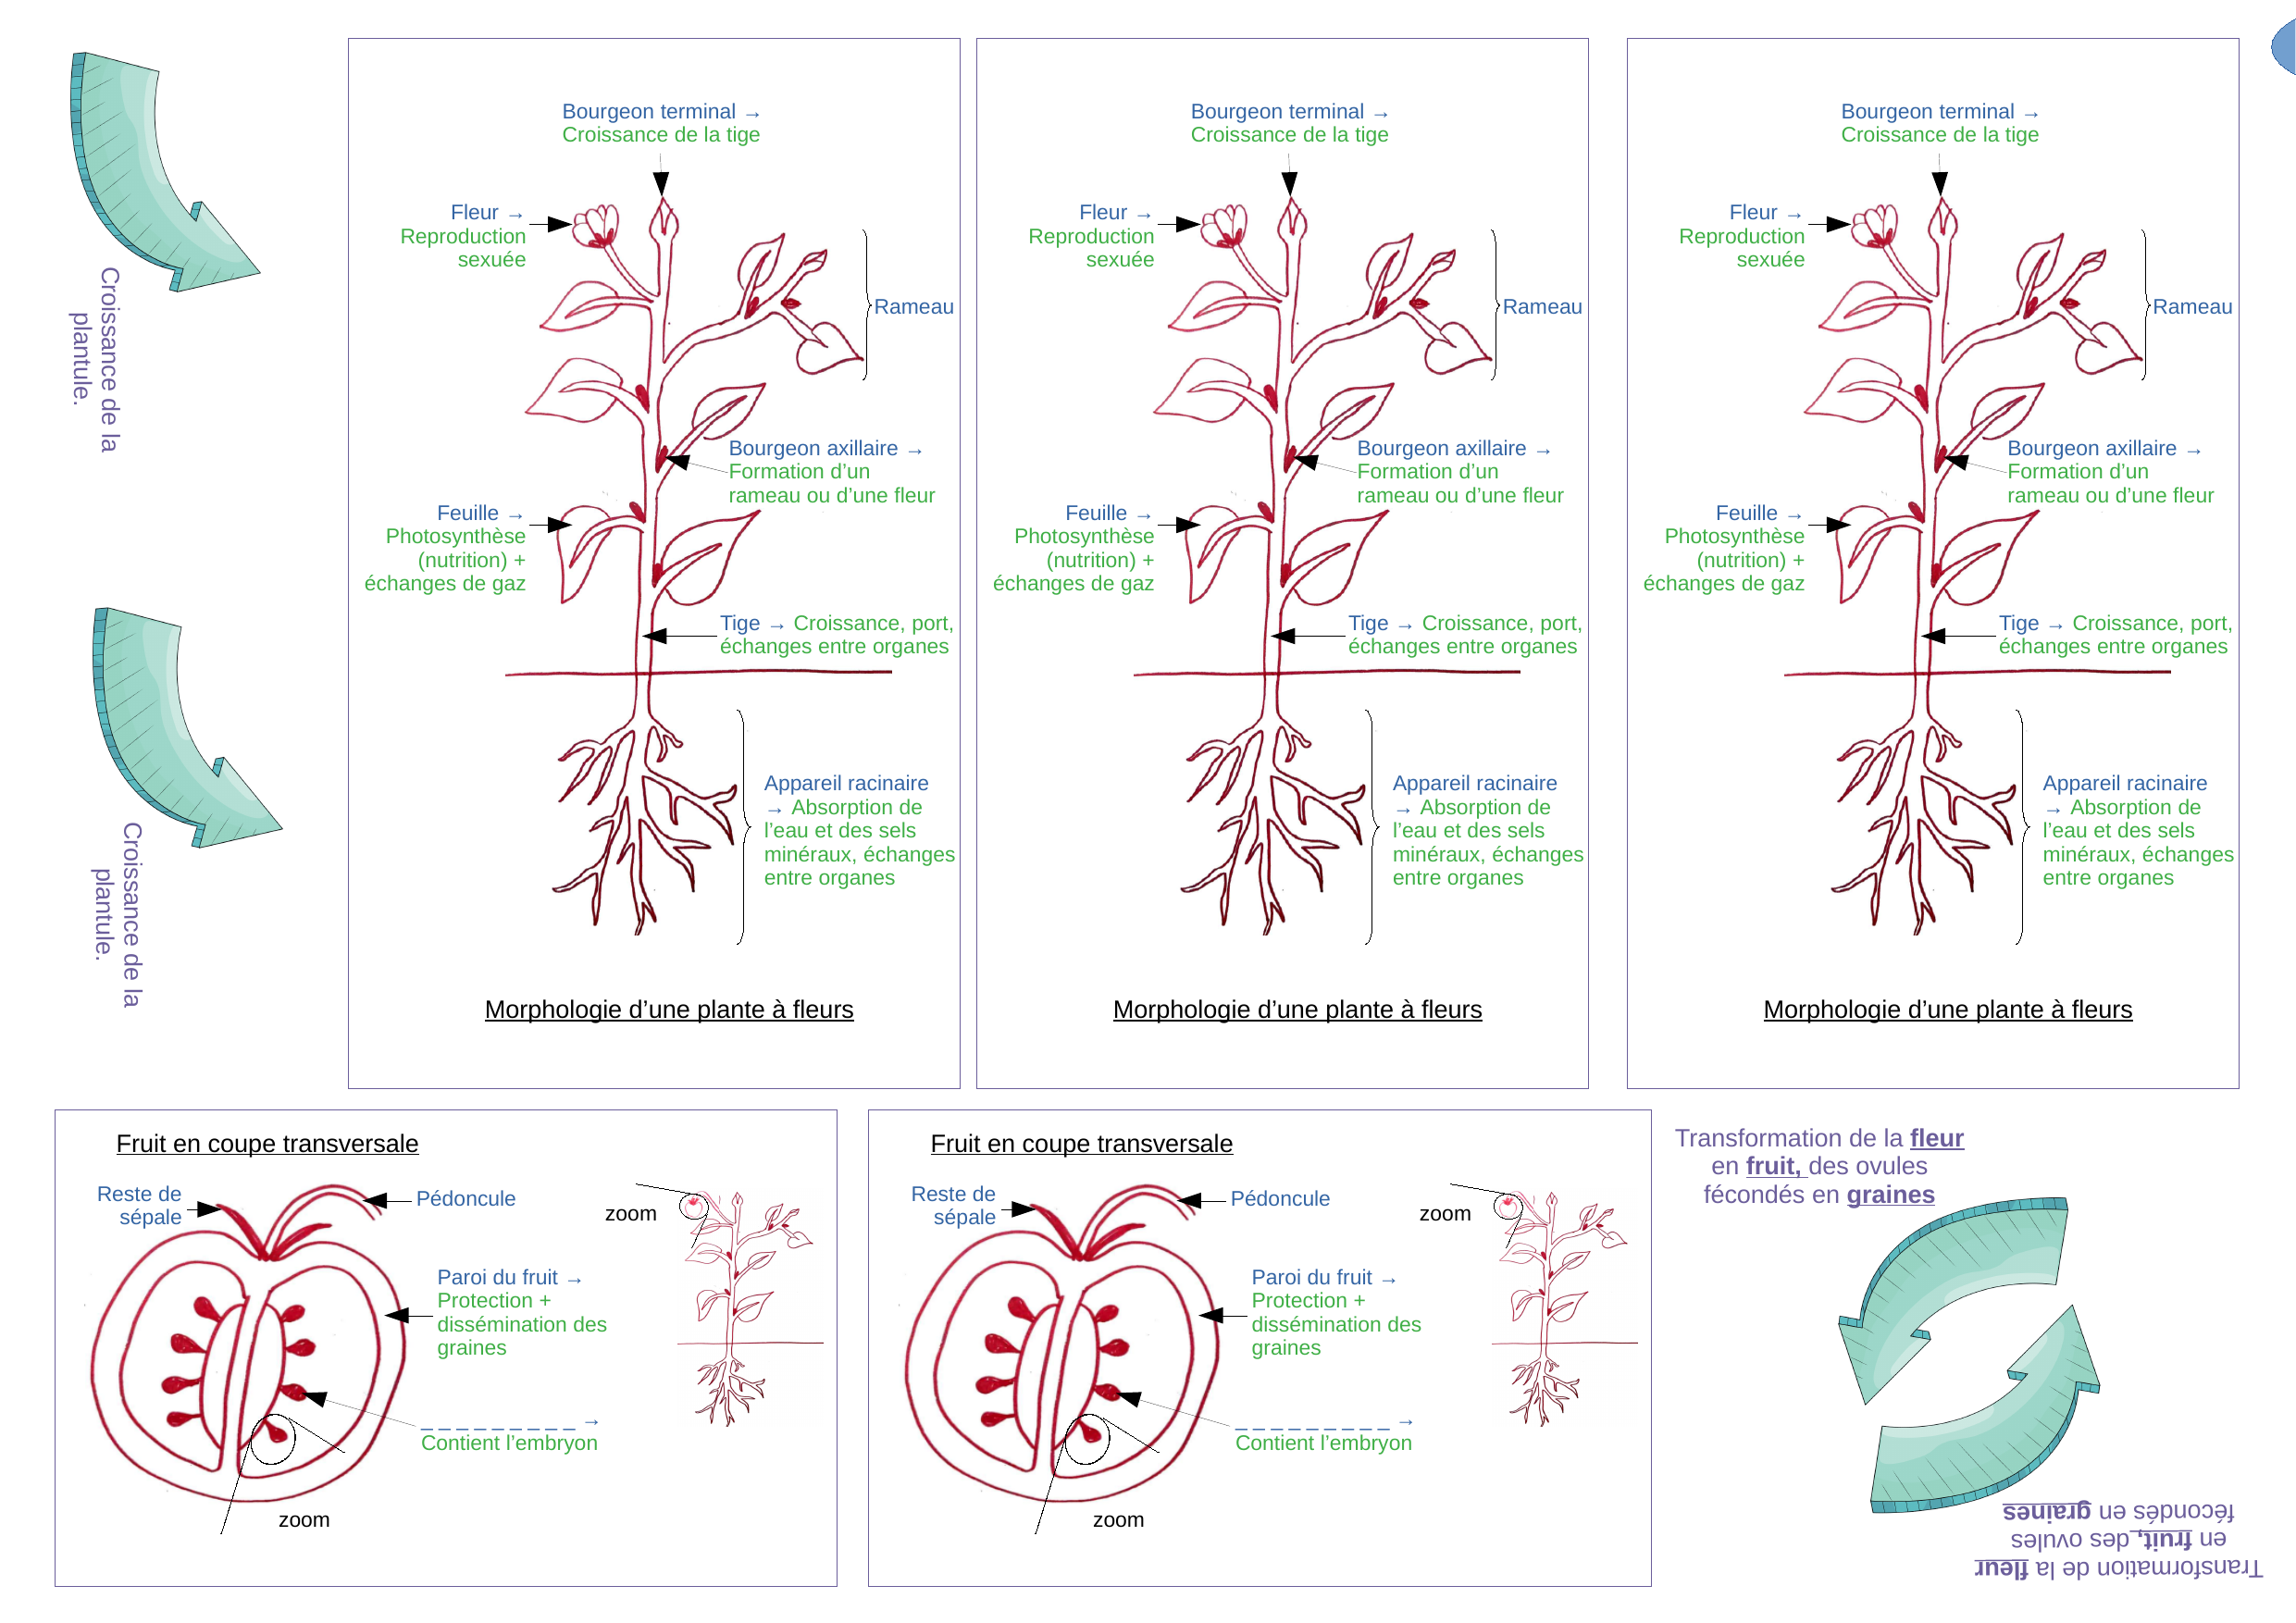

Impression
Croissance de la plantule.
Bourgeon terminal → Croissance de la tige
Fleur → Reproduction sexuée
Rameau
Bourgeon axillaire → Formation d’un rameau ou d’une fleur
Feuille → Photosynthèse (nutrition) + échanges de gaz
Tige → Croissance, port, échanges entre organes
Appareil racinaire → Absorption de l’eau et des sels minéraux, échanges entre organes
Morphologie d’une plante à fleurs
Bourgeon terminal → Croissance de la tige
Fleur → Reproduction sexuée
Rameau
Bourgeon axillaire → Formation d’un rameau ou d’une fleur
Feuille → Photosynthèse (nutrition) + échanges de gaz
Tige → Croissance, port, échanges entre organes
Appareil racinaire → Absorption de l’eau et des sels minéraux, échanges entre organes
Morphologie d’une plante à fleurs
Bourgeon terminal → Croissance de la tige
Fleur → Reproduction sexuée
Rameau
Bourgeon axillaire → Formation d’un rameau ou d’une fleur
Feuille → Photosynthèse (nutrition) + échanges de gaz
Tige → Croissance, port, échanges entre organes
Appareil racinaire → Absorption de l’eau et des sels minéraux, échanges entre organes
Morphologie d’une plante à fleurs
Croissance de la plantule.
Fruit en coupe transversale
Reste de sépale
Pédoncule
zoom
Paroi du fruit → Protection + dissémination des graines
_ _ _ _ _ _ _ _ _ → Contient l’embryon
zoom
Fruit en coupe transversale
Reste de sépale
Pédoncule
zoom
Paroi du fruit → Protection + dissémination des graines
_ _ _ _ _ _ _ _ _ → Contient l’embryon
zoom
Transformation de la fleur en fruit, des ovules fécondés en graines
Transformation de la fleur en fruit, des ovules fécondés en graines